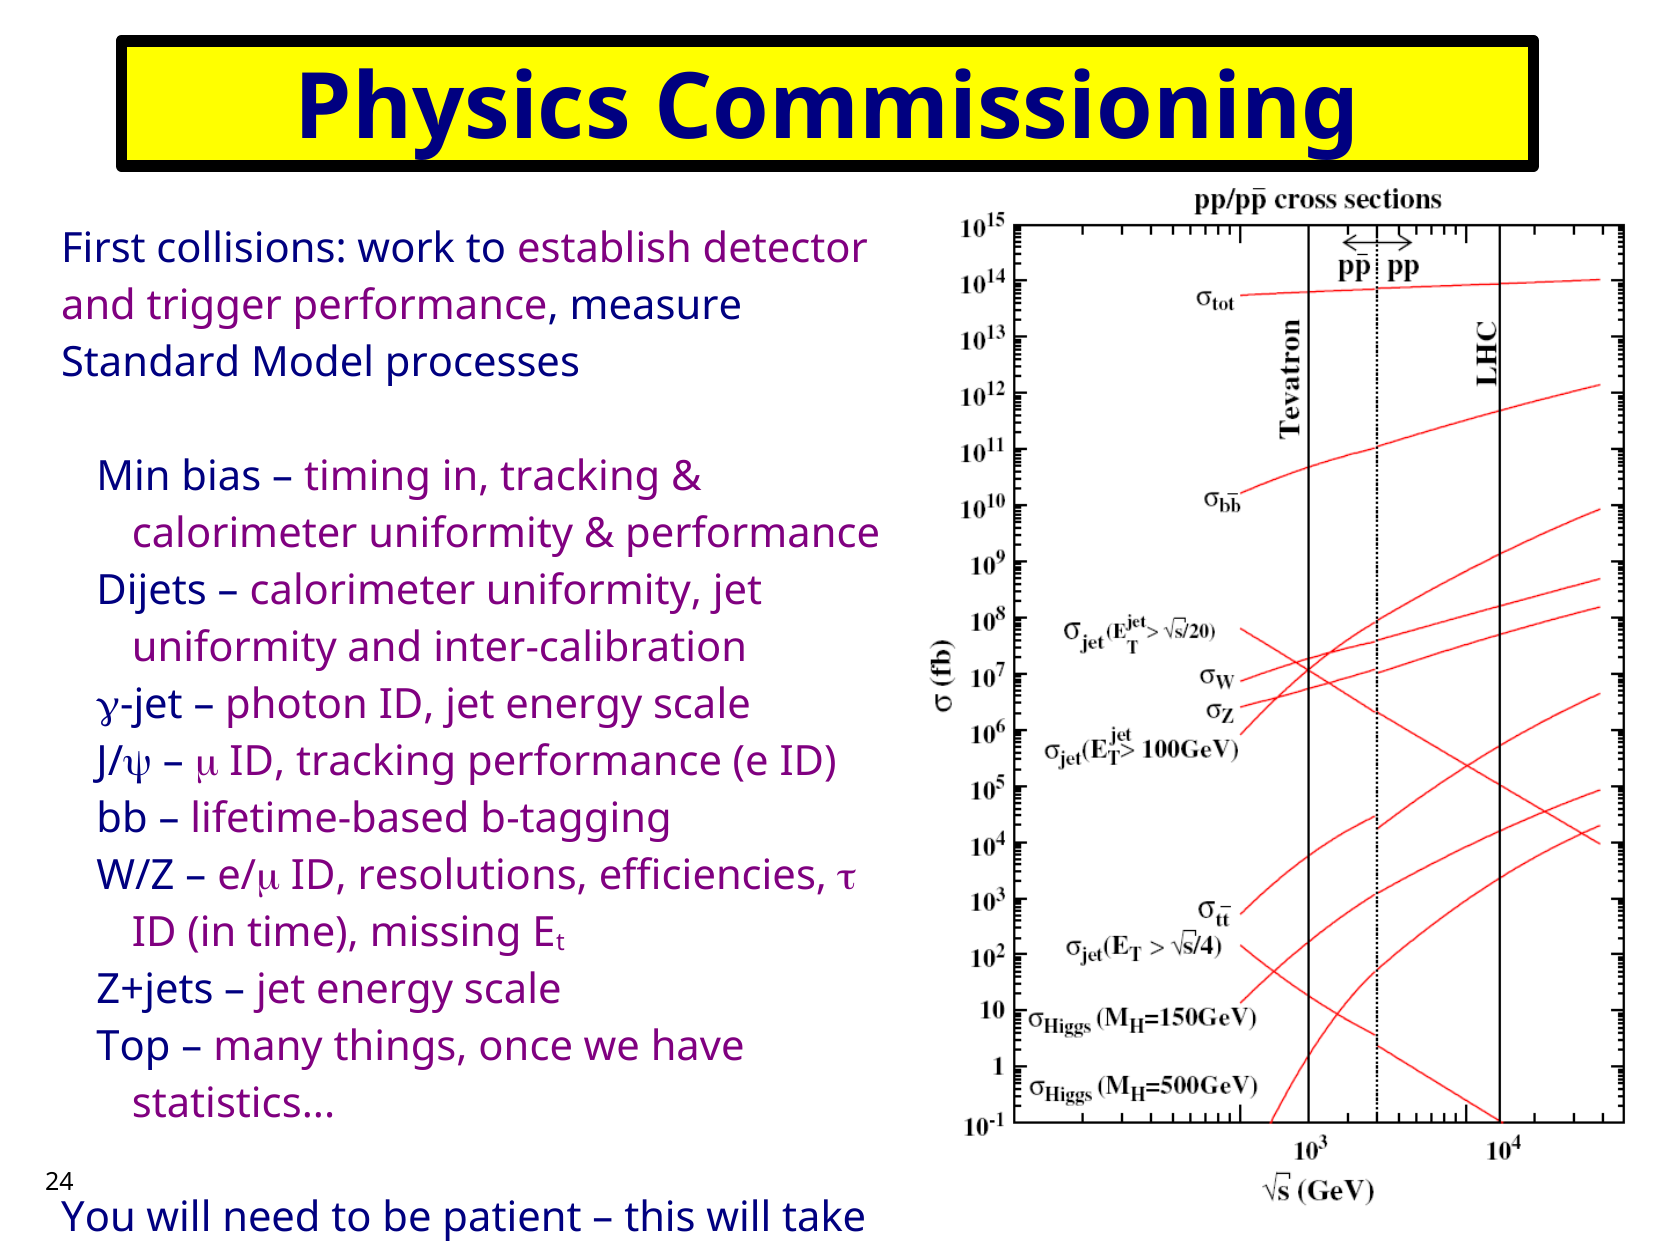

# Physics Commissioning
First collisions: work to establish detector and trigger performance, measure Standard Model processes
Min bias – timing in, tracking & calorimeter uniformity & performance
Dijets – calorimeter uniformity, jet uniformity and inter-calibration
g-jet – photon ID, jet energy scale
J/y – m ID, tracking performance (e ID)
bb – lifetime-based b-tagging
W/Z – e/m ID, resolutions, efficiencies, t ID (in time), missing Et
Z+jets – jet energy scale
Top – many things, once we have statistics...
You will need to be patient – this will take some time...
24